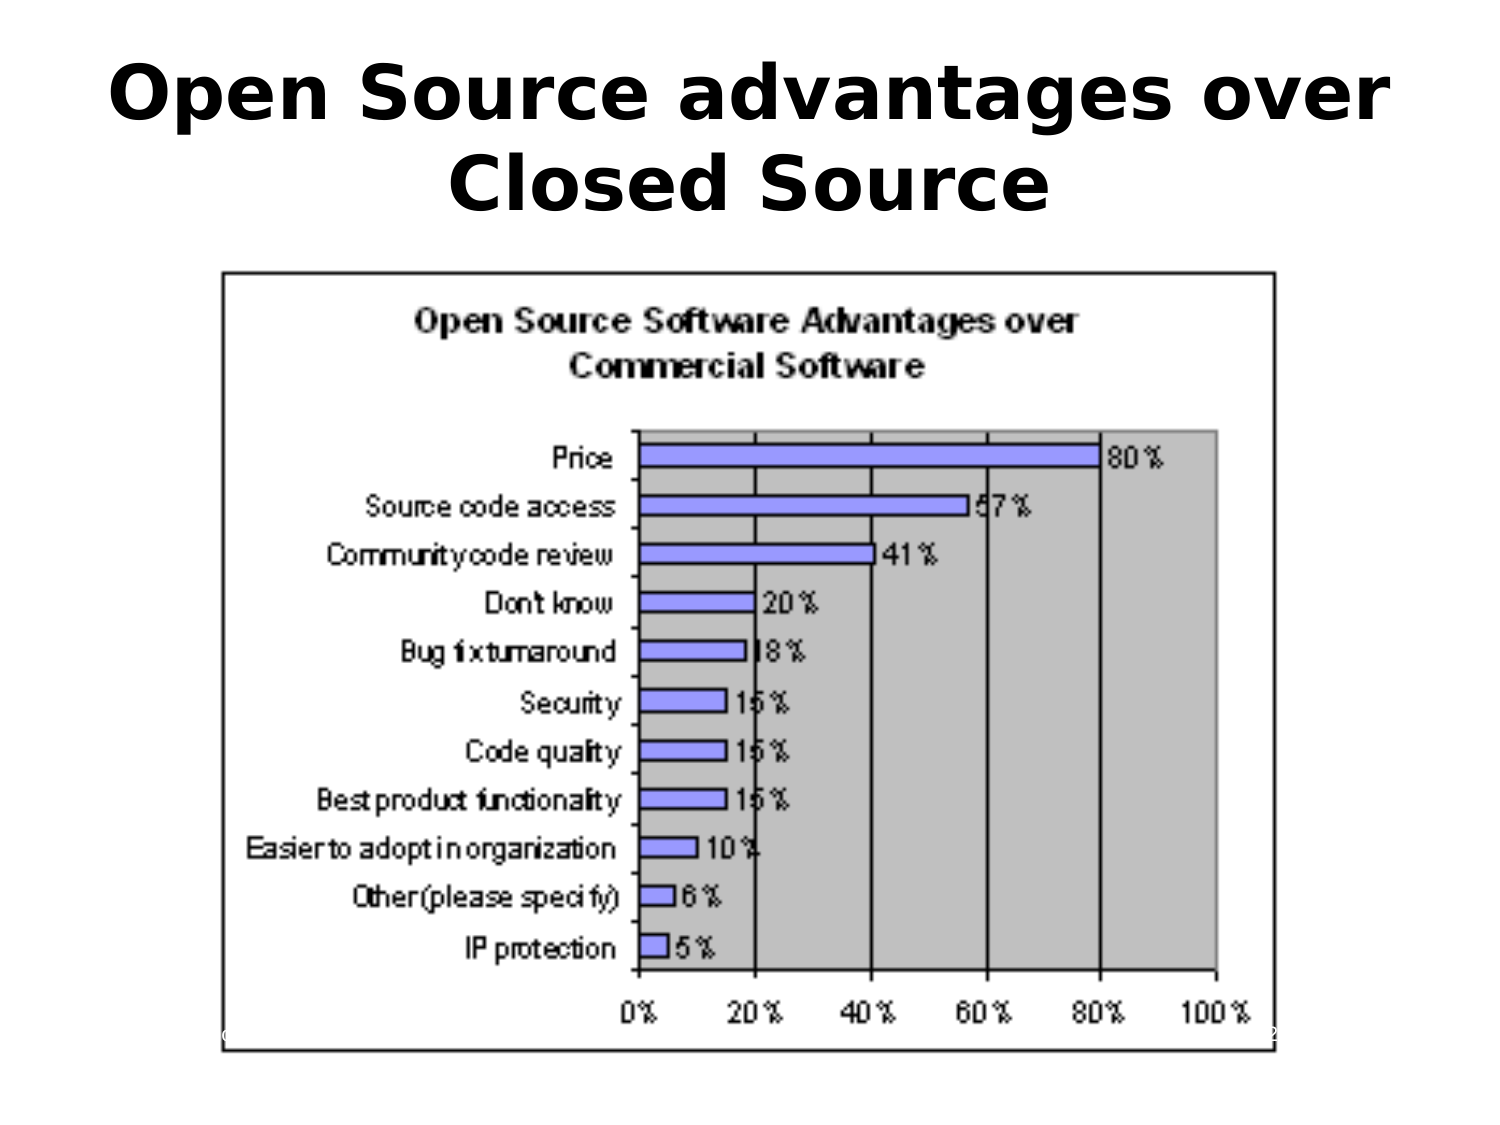

# Open Source advantages over Closed Source
Why choose proprietary software over open source? Survey says!by Matt Asay http://news.cnet.com/8301-13505_3-9789275-16.html